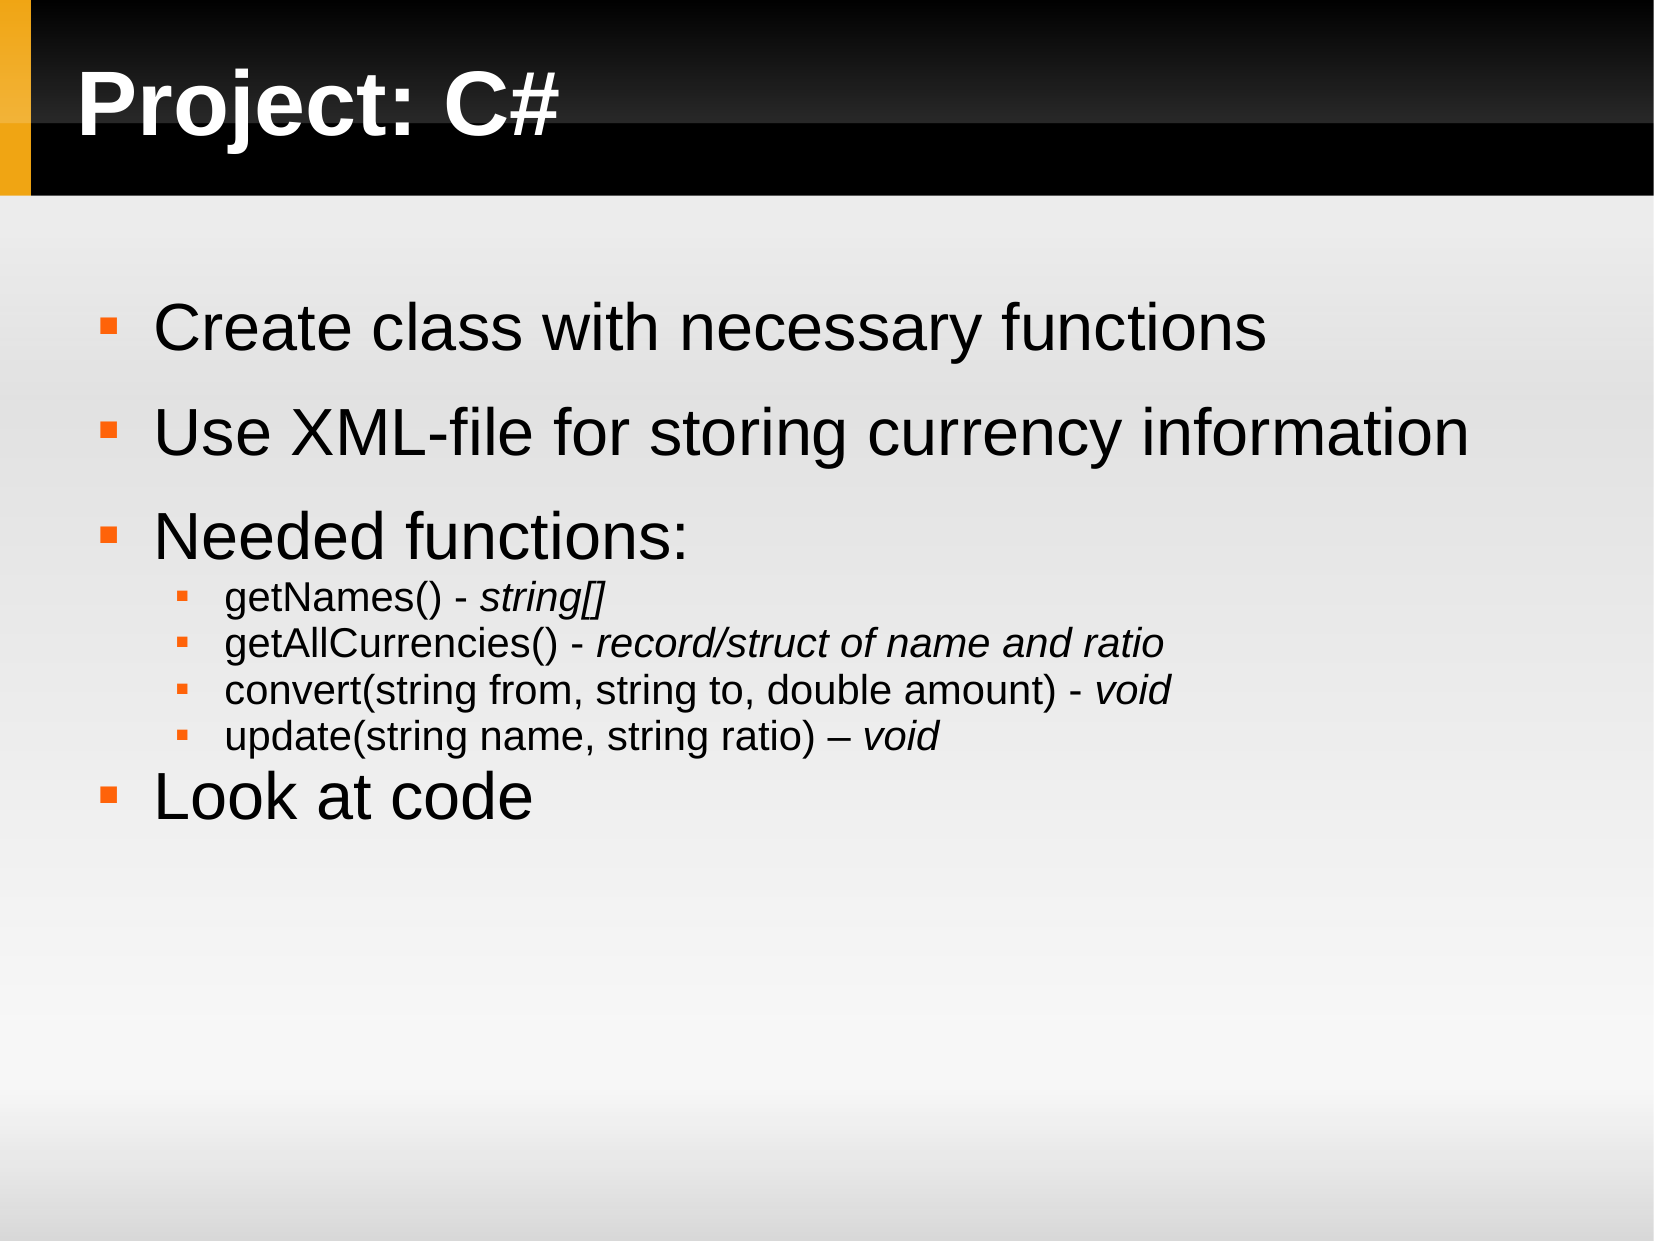

# Project: C#
Create class with necessary functions
Use XML-file for storing currency information
Needed functions:
getNames() - string[]
getAllCurrencies() - record/struct of name and ratio
convert(string from, string to, double amount) - void
update(string name, string ratio) – void
Look at code